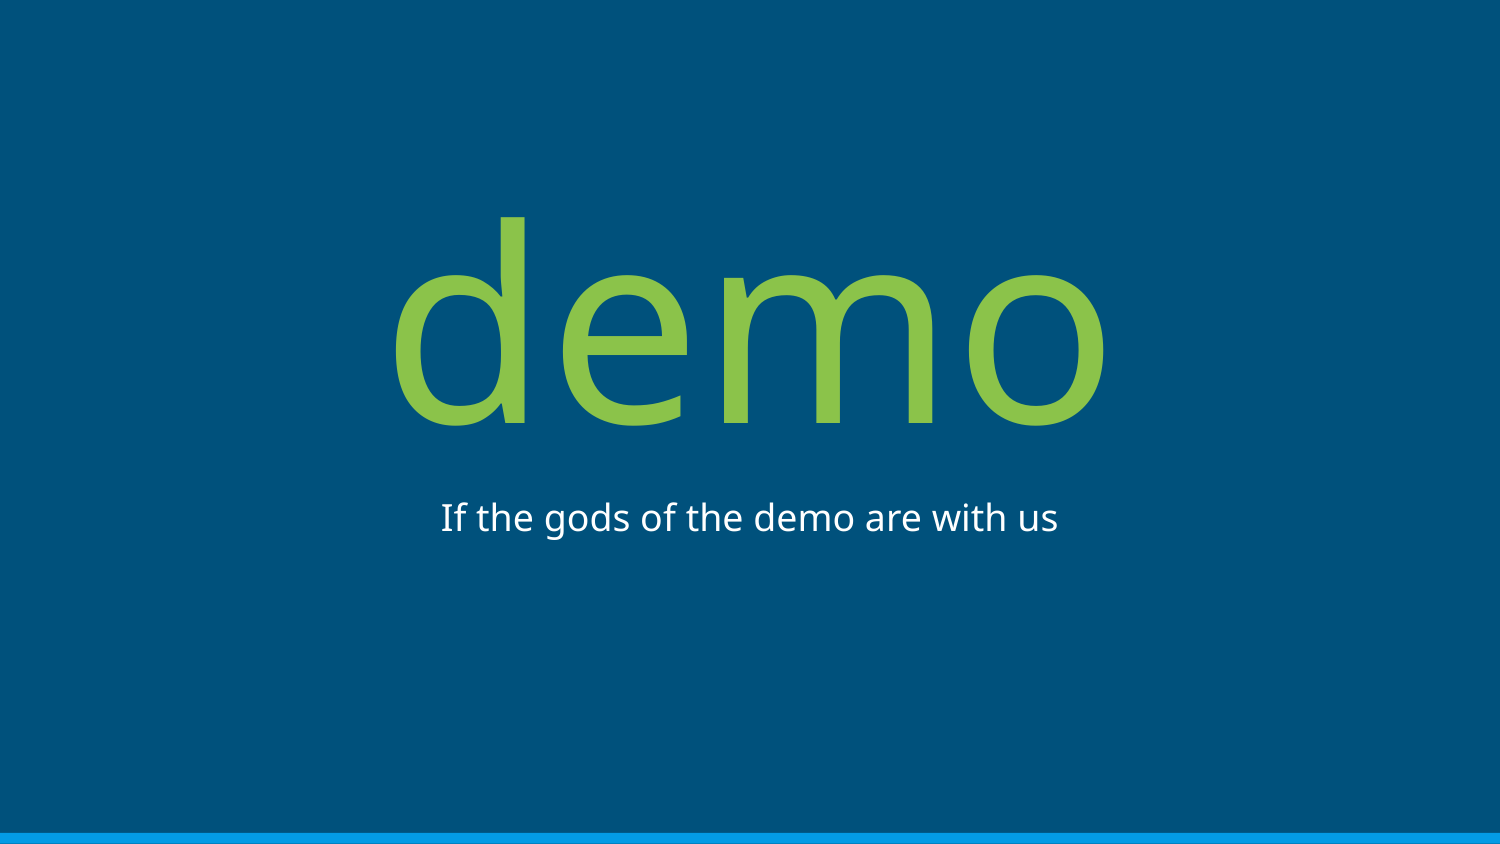

# demo
If the gods of the demo are with us